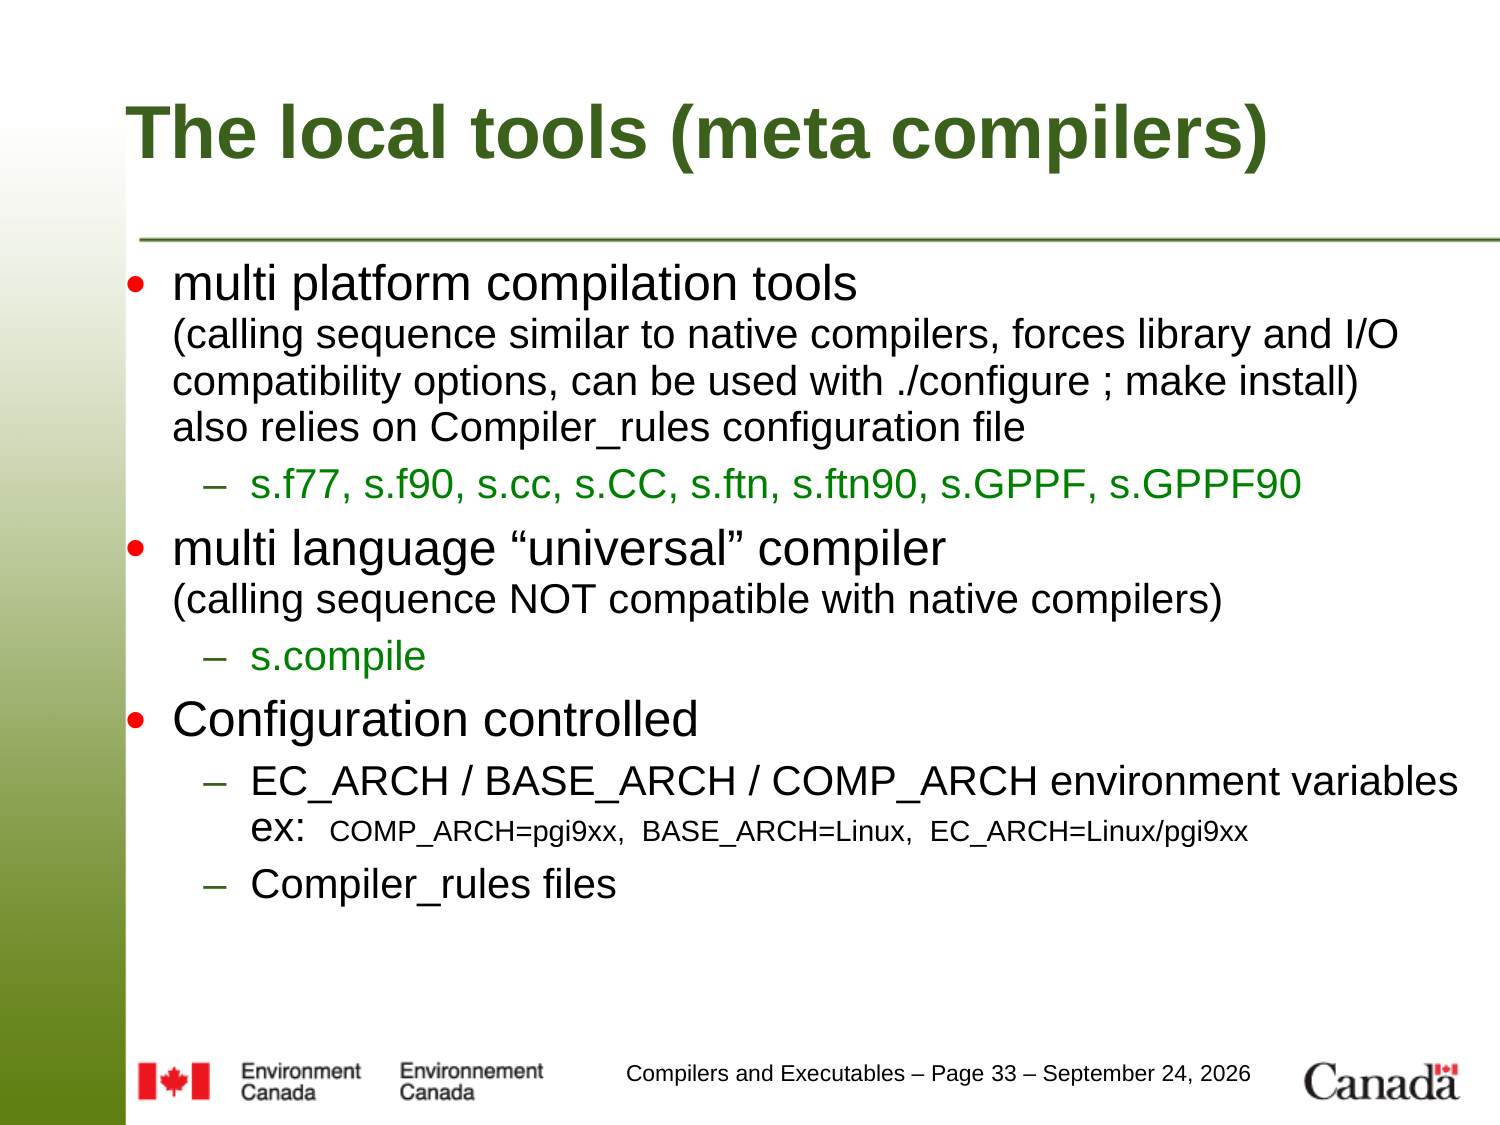

# The local tools (meta compilers)
multi platform compilation tools
(calling sequence similar to native compilers, forces library and I/O compatibility options, can be used with ./configure ; make install)
also relies on Compiler_rules configuration file
s.f77, s.f90, s.cc, s.CC, s.ftn, s.ftn90, s.GPPF, s.GPPF90
multi language “universal” compiler
(calling sequence NOT compatible with native compilers)
s.compile
Configuration controlled
EC_ARCH / BASE_ARCH / COMP_ARCH environment variables
ex: COMP_ARCH=pgi9xx, BASE_ARCH=Linux, EC_ARCH=Linux/pgi9xx
Compiler_rules files